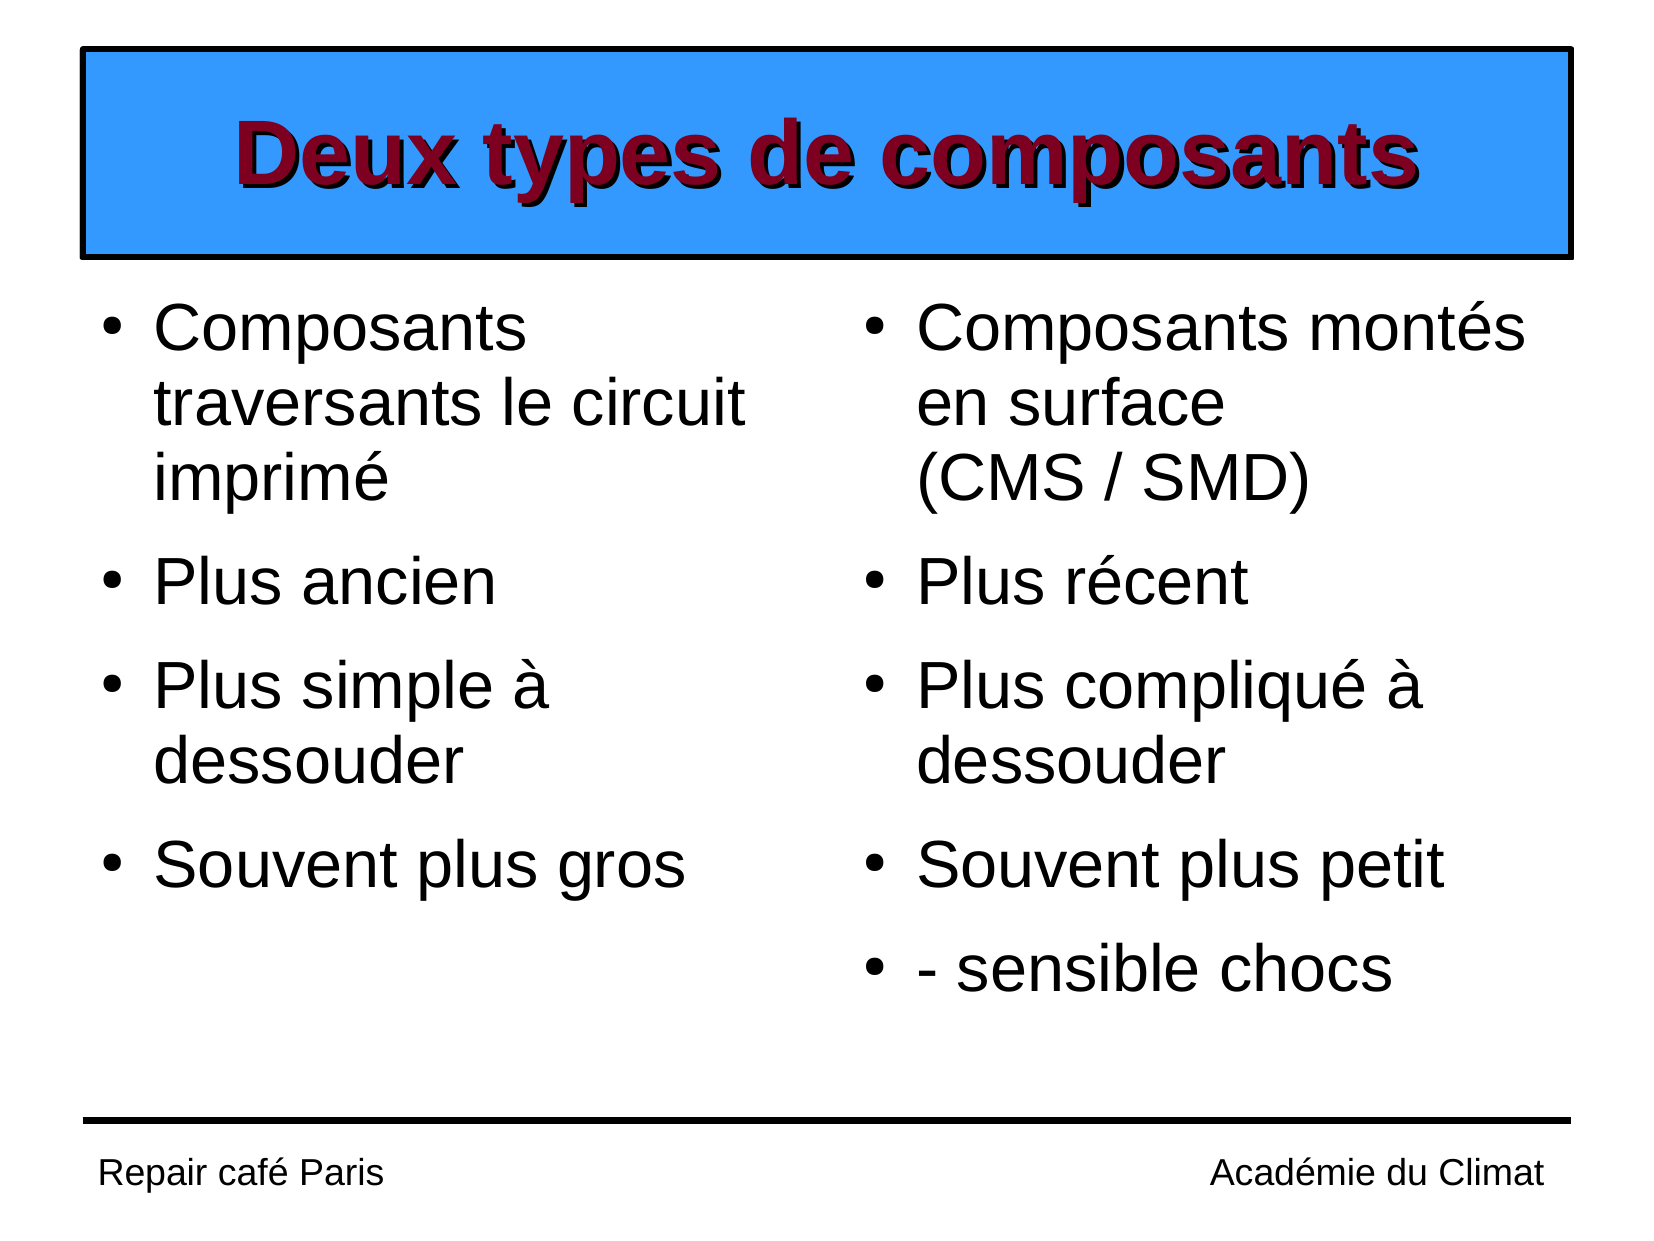

# Deux types de composants
Composants traversants le circuit imprimé
Plus ancien
Plus simple à dessouder
Souvent plus gros
Composants montés en surface
(CMS / SMD)
Plus récent
Plus compliqué à dessouder
Souvent plus petit
- sensible chocs
Repair café Paris	Académie du Climat